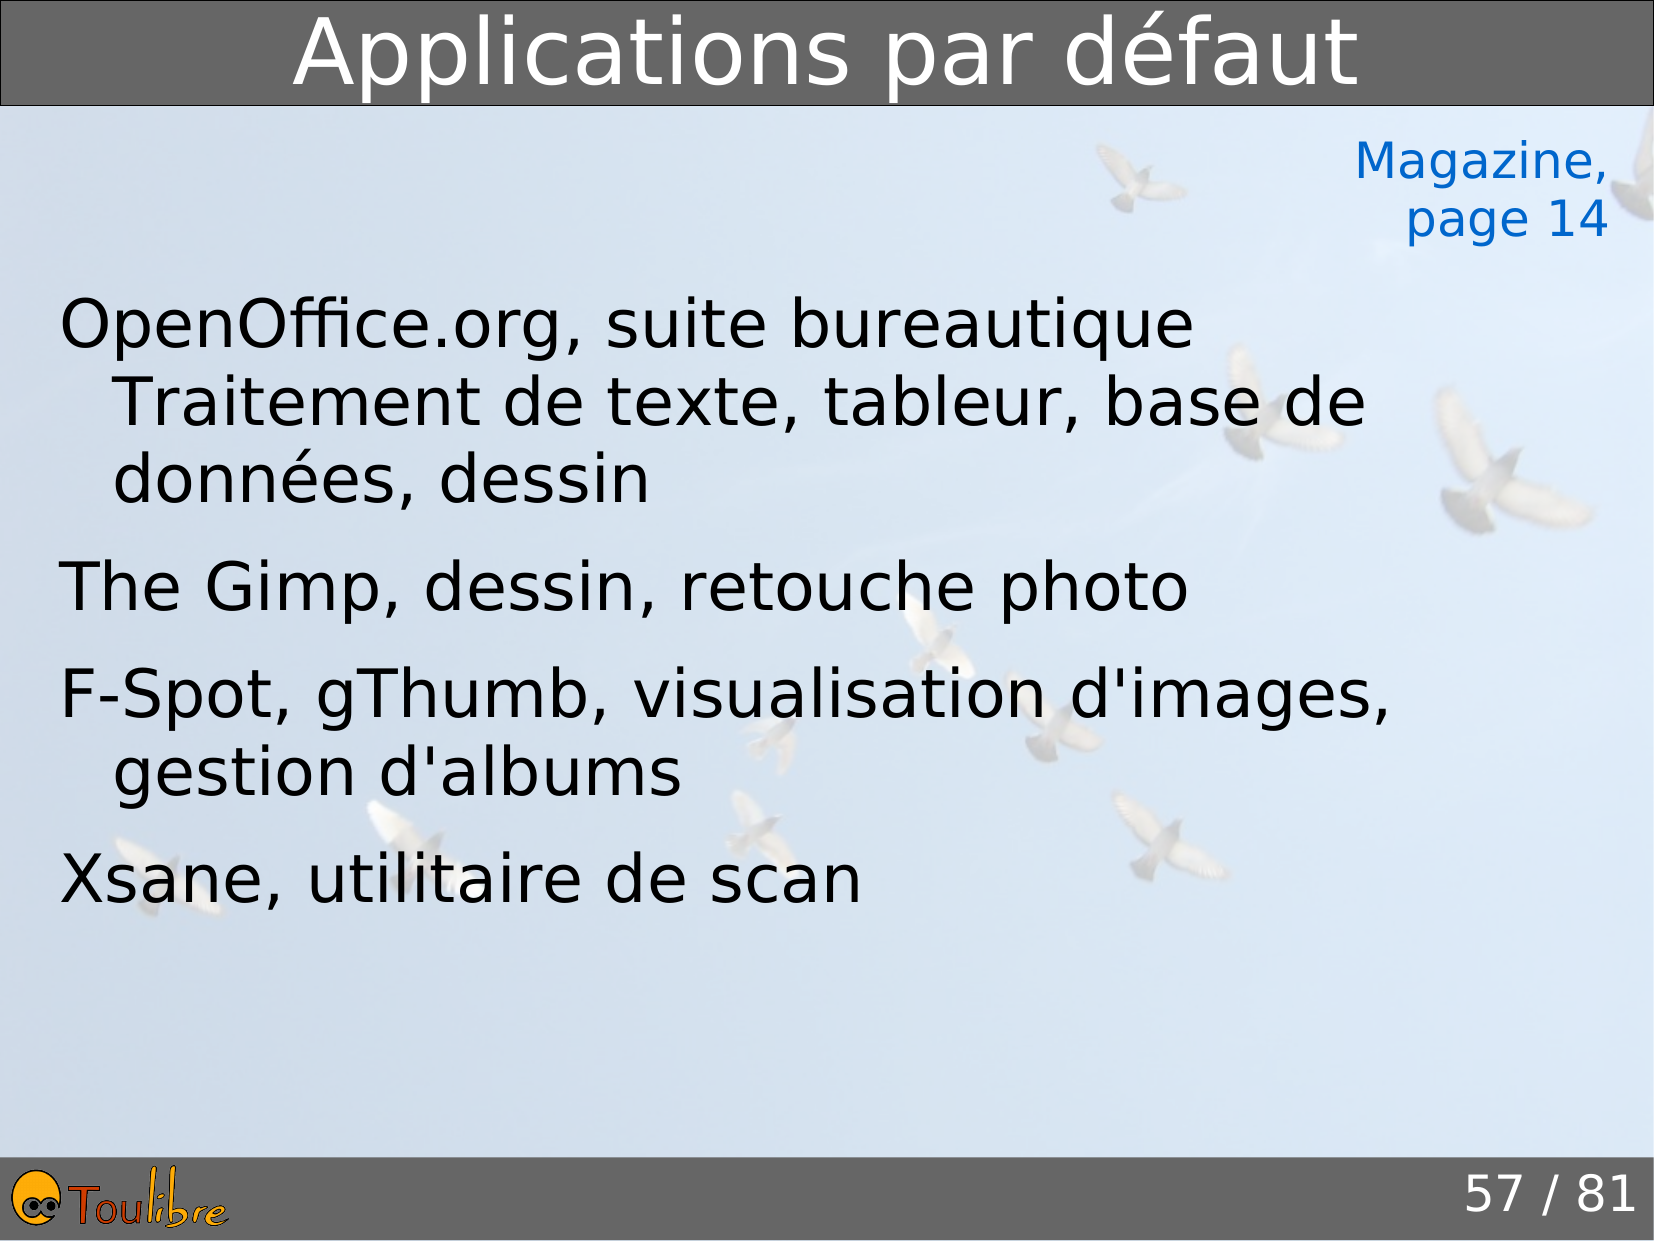

# Applications par défaut
Magazine, page 14
OpenOffice.org, suite bureautique
Traitement de texte, tableur, base de données, dessin
The Gimp, dessin, retouche photo
F-Spot, gThumb, visualisation d'images, gestion d'albums
Xsane, utilitaire de scan